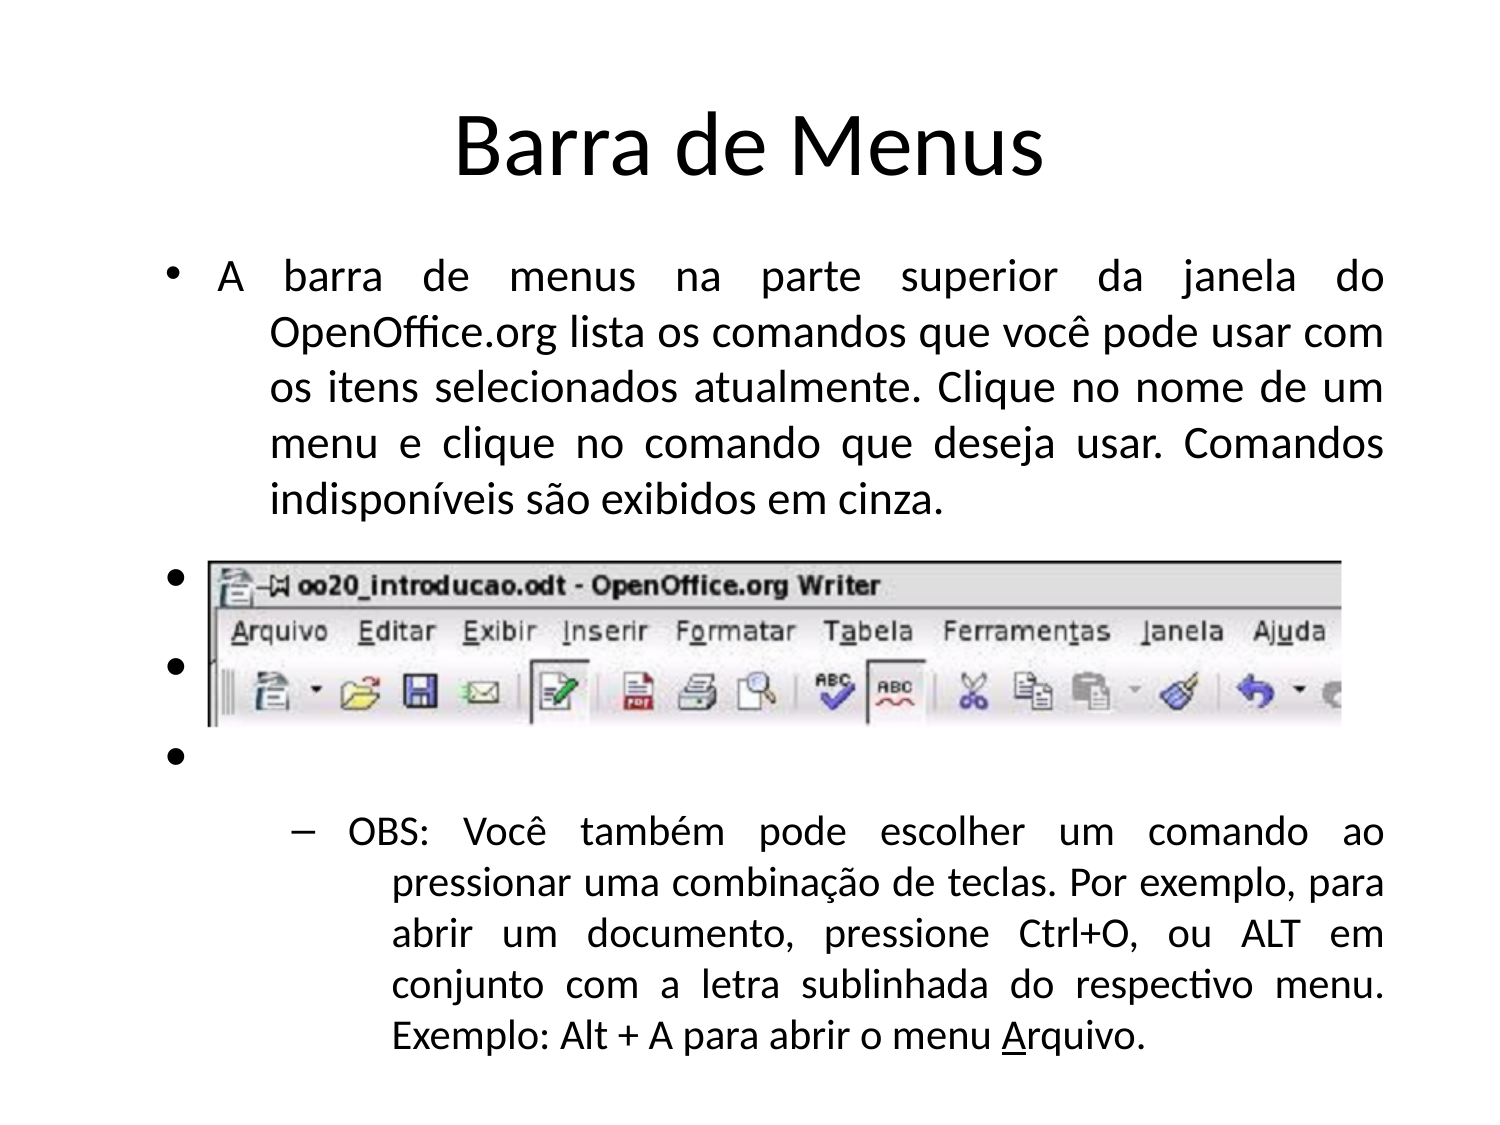

# Barra de Menus
A barra de menus na parte superior da janela do OpenOffice.org lista os comandos que você pode usar com os itens selecionados atualmente. Clique no nome de um menu e clique no comando que deseja usar. Comandos indisponíveis são exibidos em cinza.
OBS: Você também pode escolher um comando ao pressionar uma combinação de teclas. Por exemplo, para abrir um documento, pressione Ctrl+O, ou ALT em conjunto com a letra sublinhada do respectivo menu. Exemplo: Alt + A para abrir o menu Arquivo.